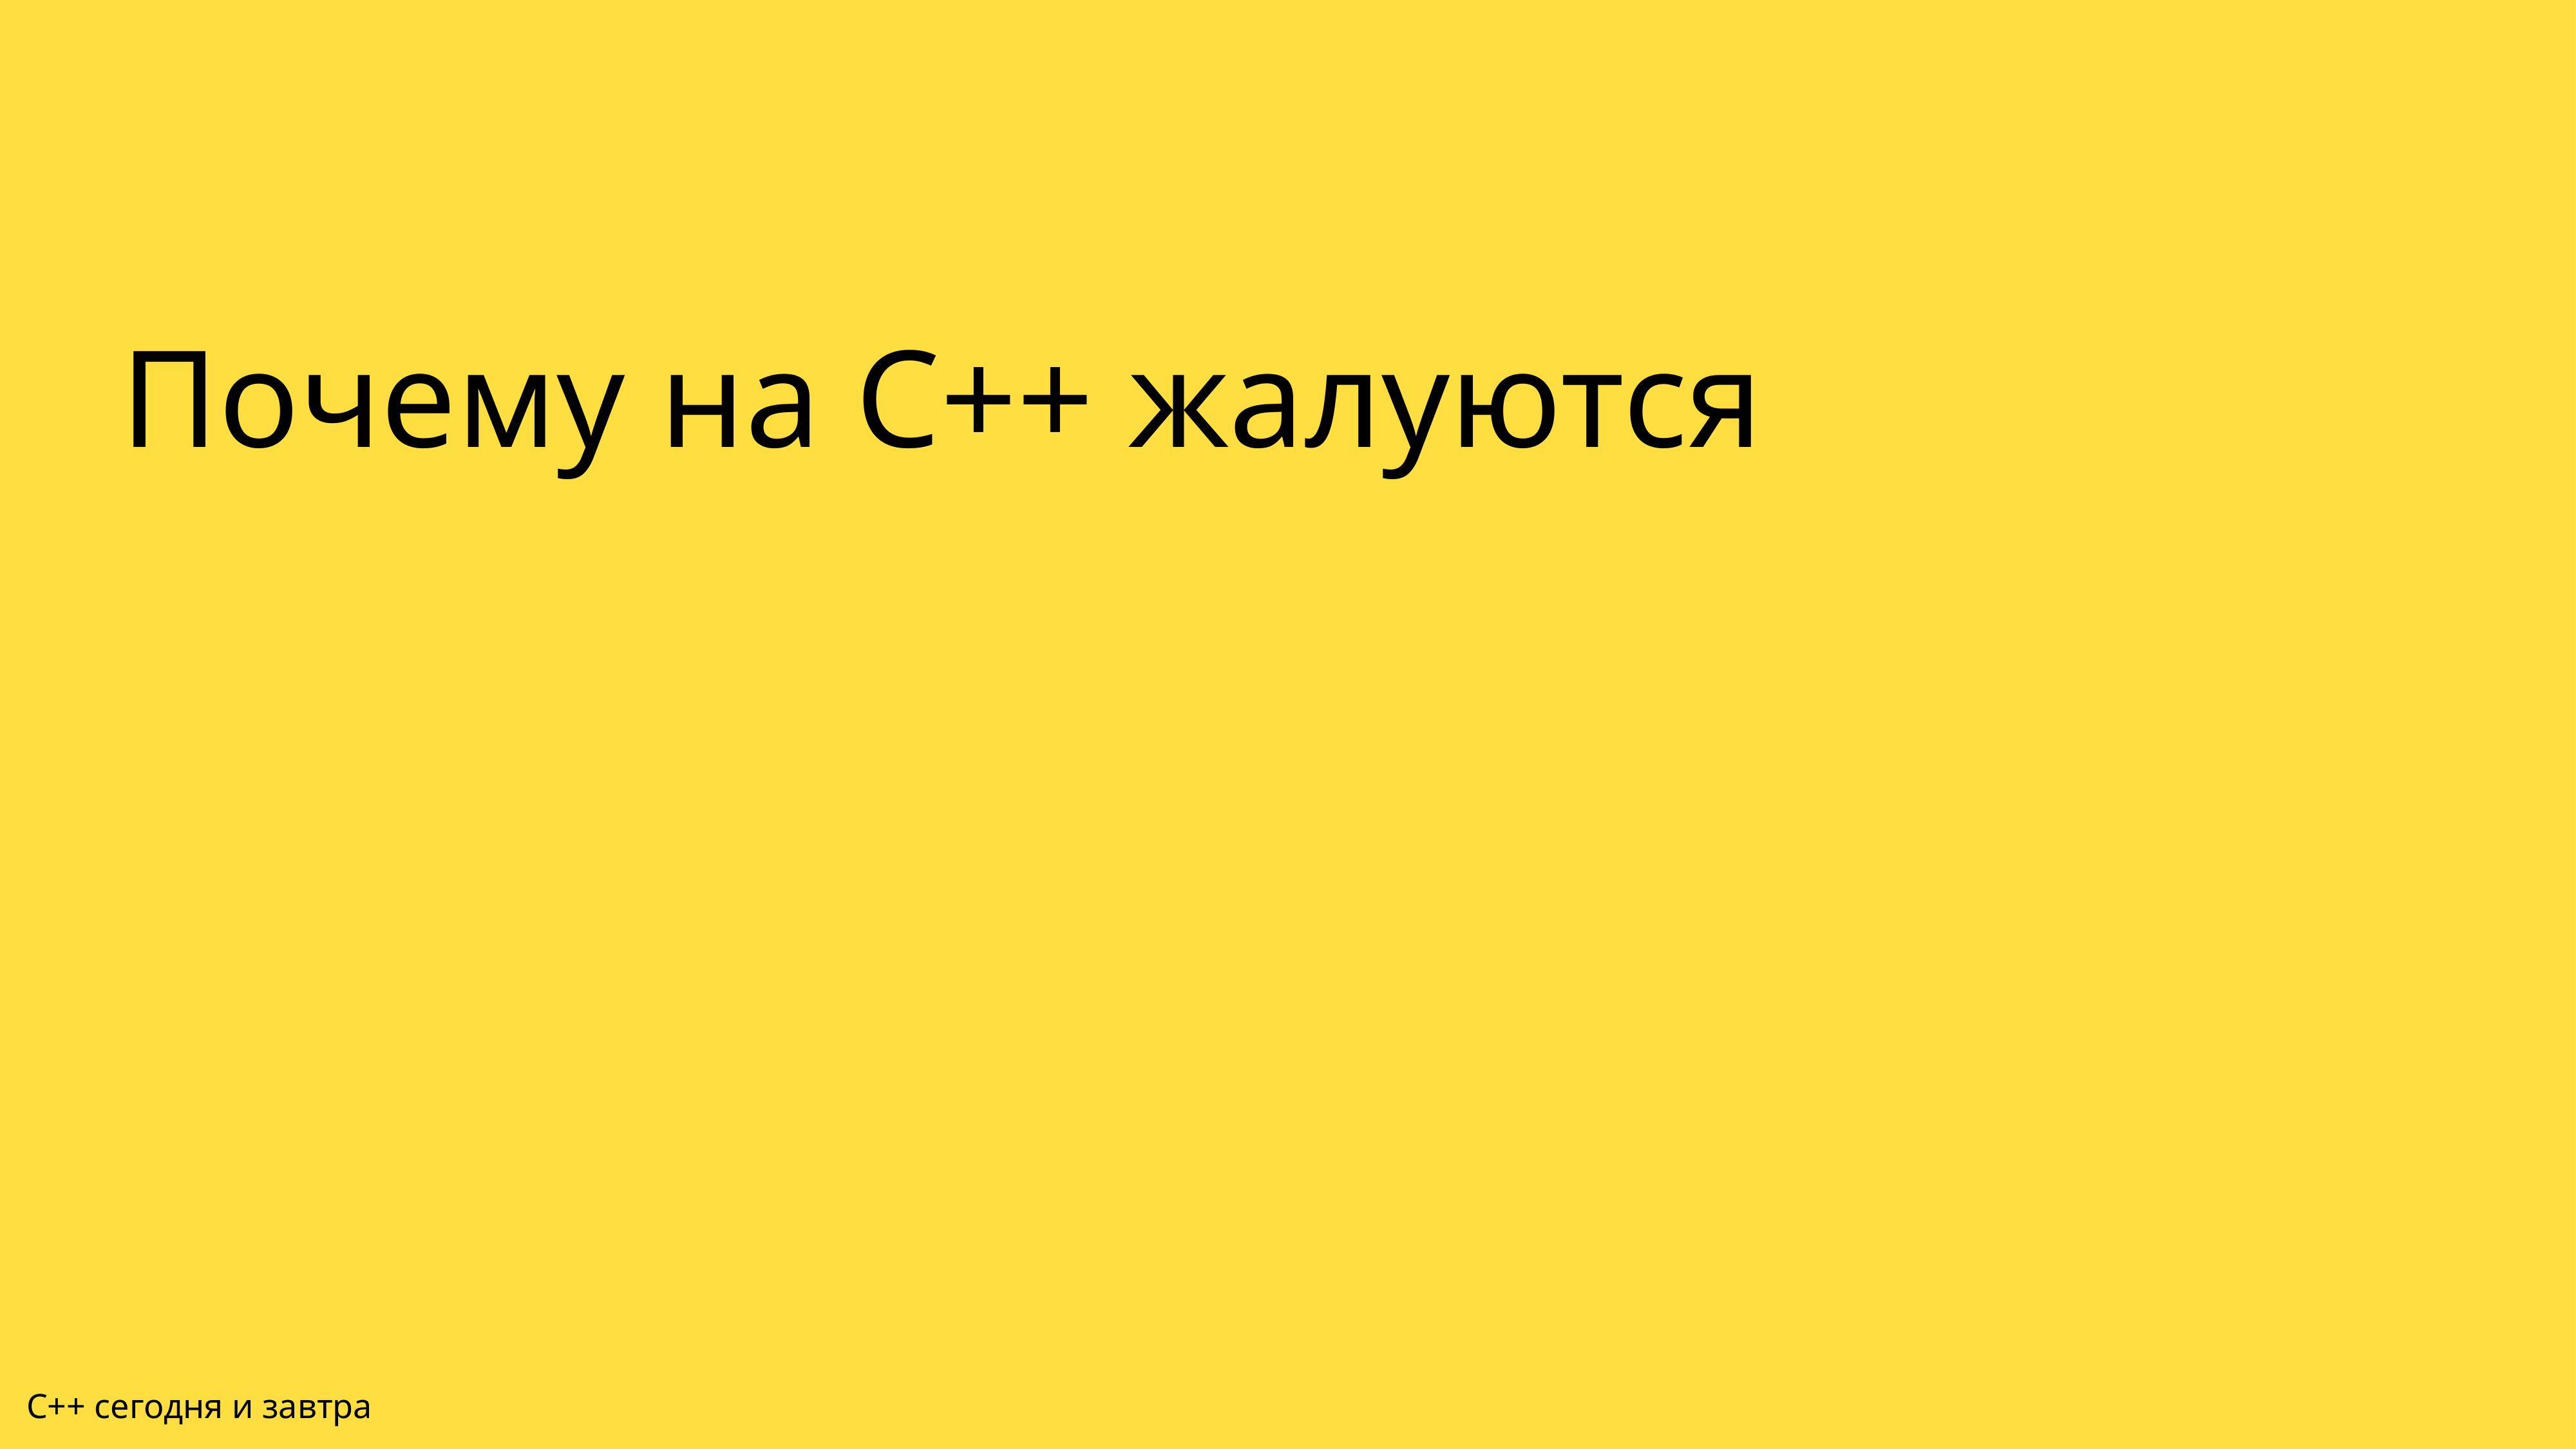

# Почему на C++ жалуются
C++ сегодня и завтра